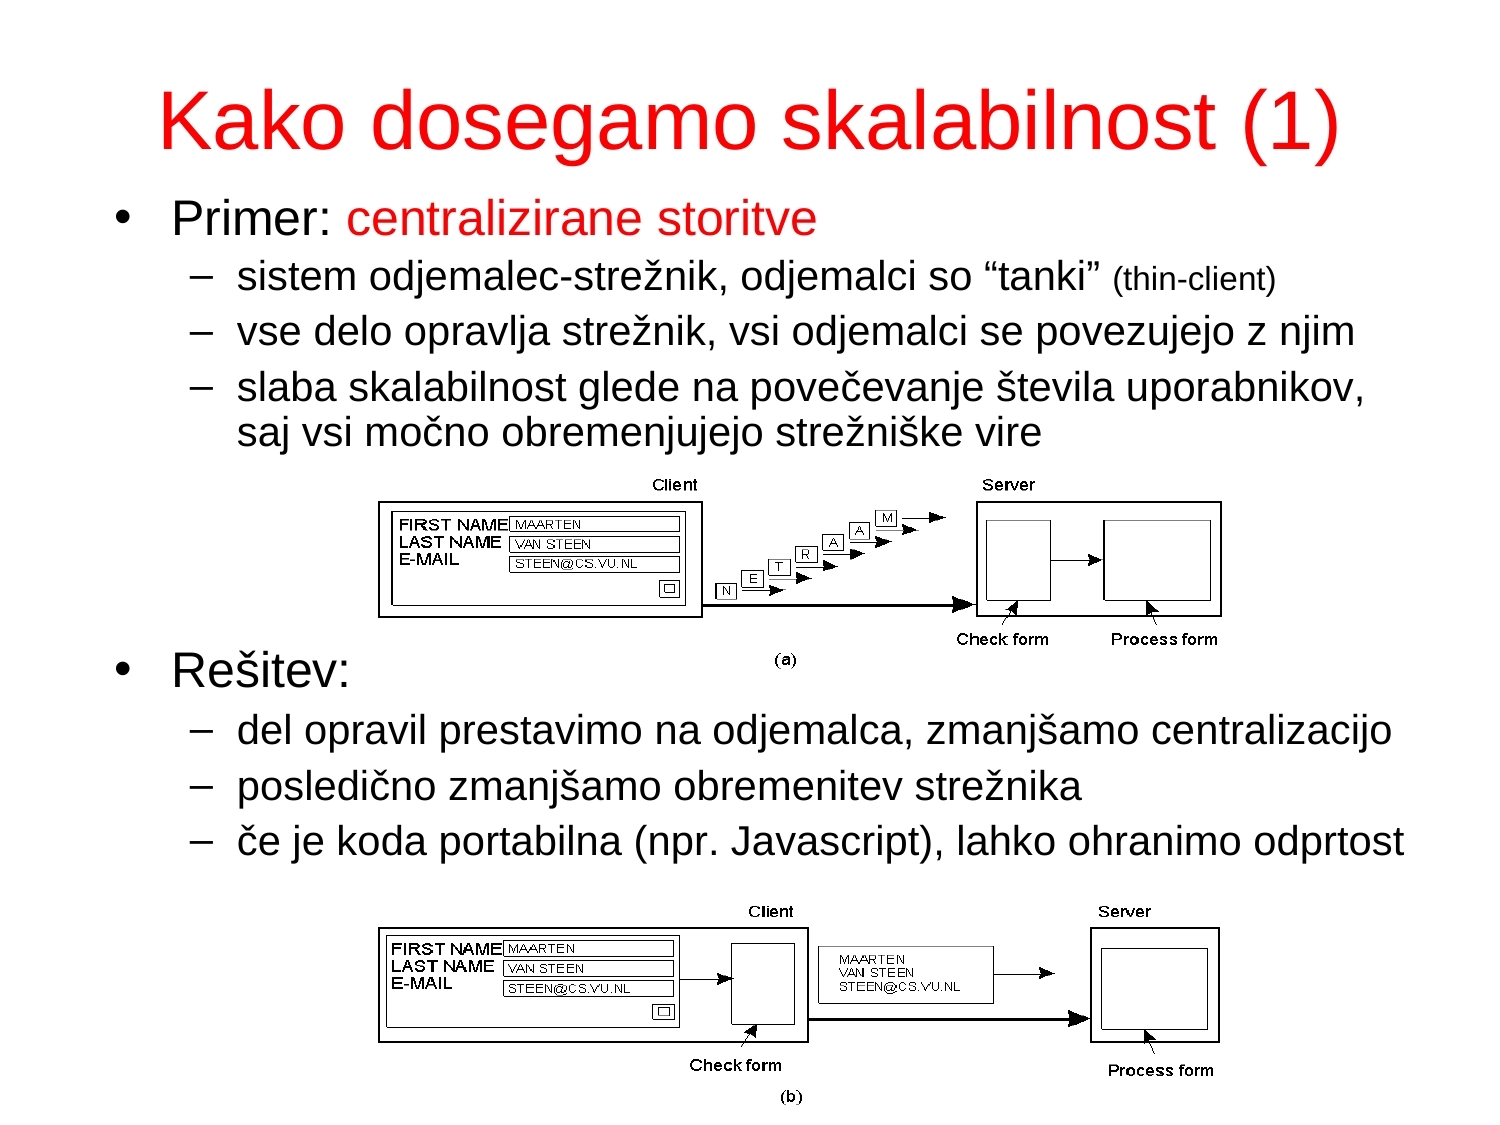

# Kako dosegamo skalabilnost (1)
Primer: centralizirane storitve
sistem odjemalec-strežnik, odjemalci so “tanki” (thin-client)
vse delo opravlja strežnik, vsi odjemalci se povezujejo z njim
slaba skalabilnost glede na povečevanje števila uporabnikov, saj vsi močno obremenjujejo strežniške vire
Rešitev:
del opravil prestavimo na odjemalca, zmanjšamo centralizacijo
posledično zmanjšamo obremenitev strežnika
če je koda portabilna (npr. Javascript), lahko ohranimo odprtost